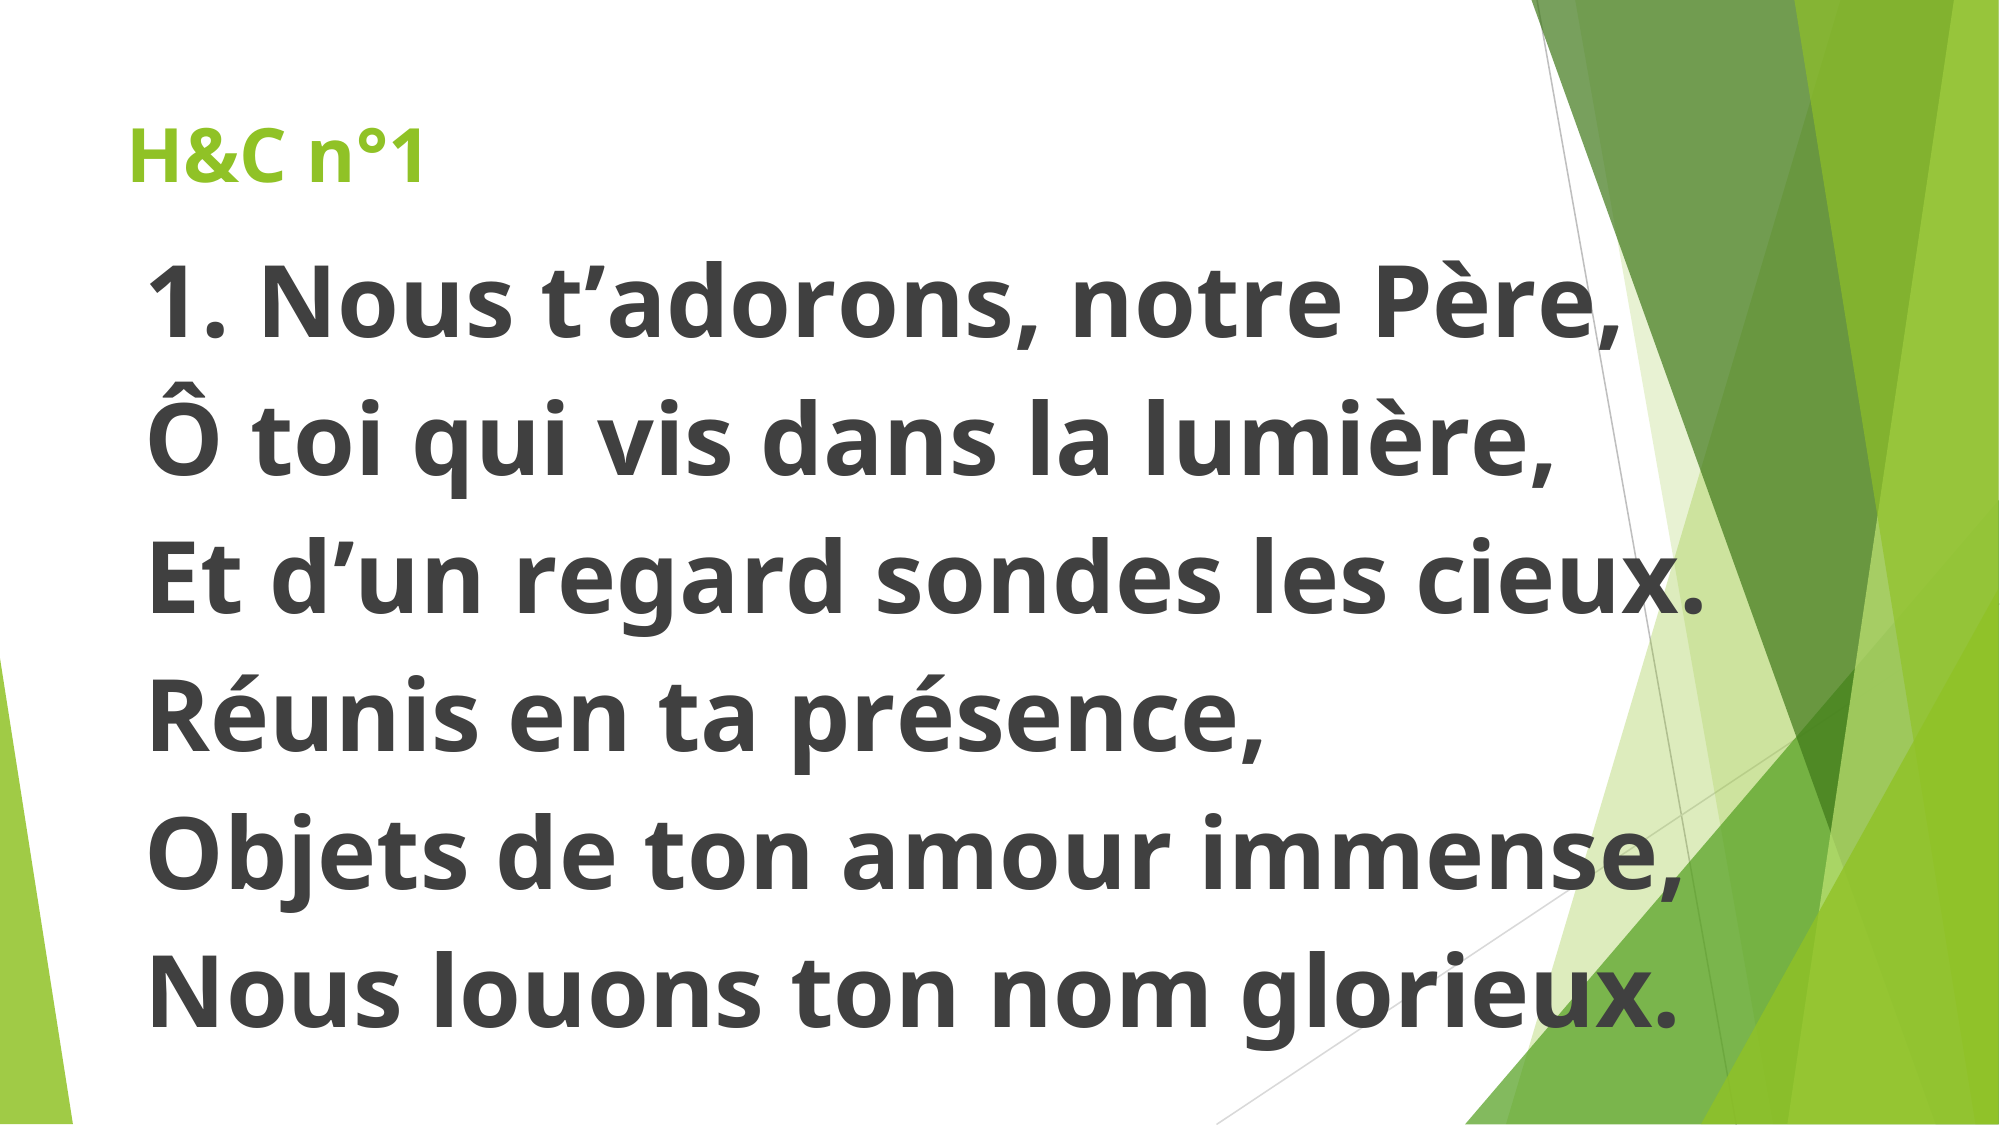

H&C n°1
1. Nous t’adorons, notre Père,
Ô toi qui vis dans la lumière,
Et d’un regard sondes les cieux.
Réunis en ta présence,
Objets de ton amour immense,
Nous louons ton nom glorieux.